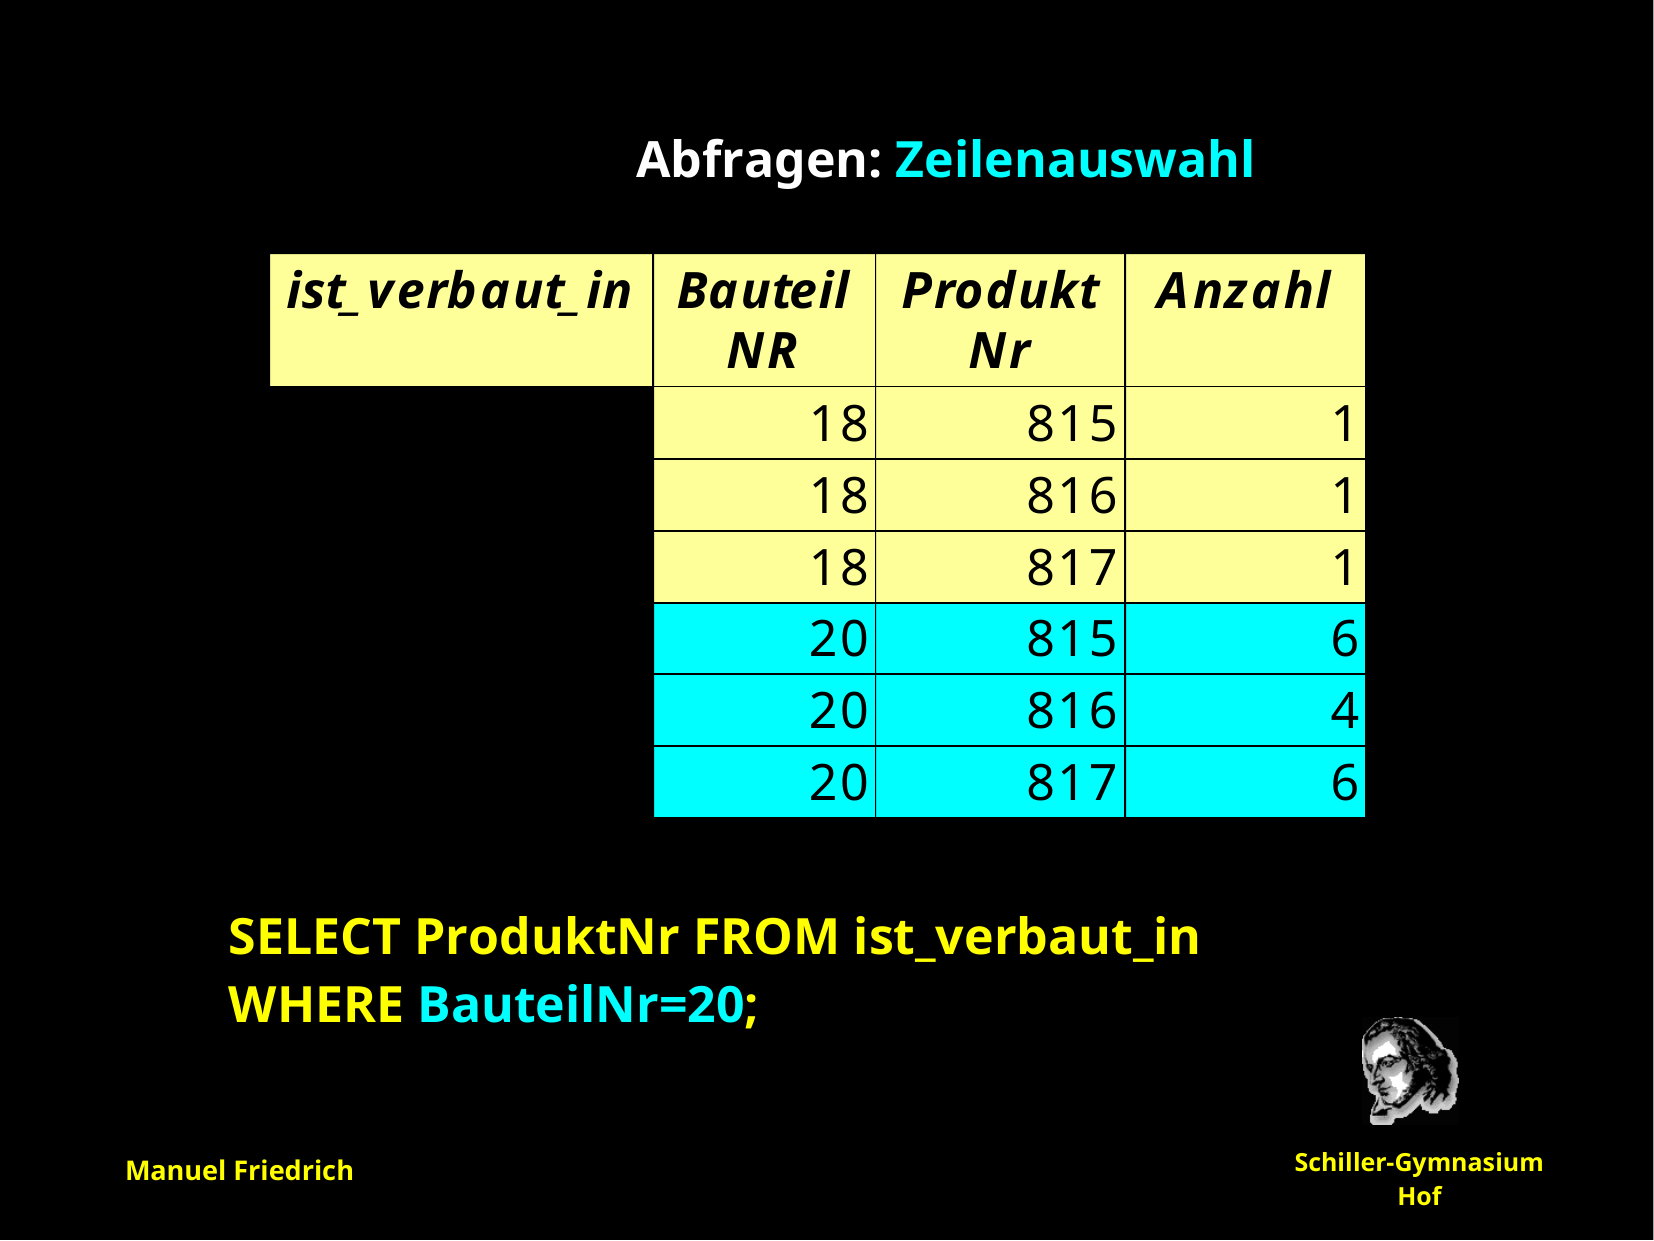

Abfragen: Zeilenauswahl
SELECT ProduktNr FROM ist_verbaut_in WHERE BauteilNr=20;
Schiller-Gymnasium
Hof
Manuel Friedrich